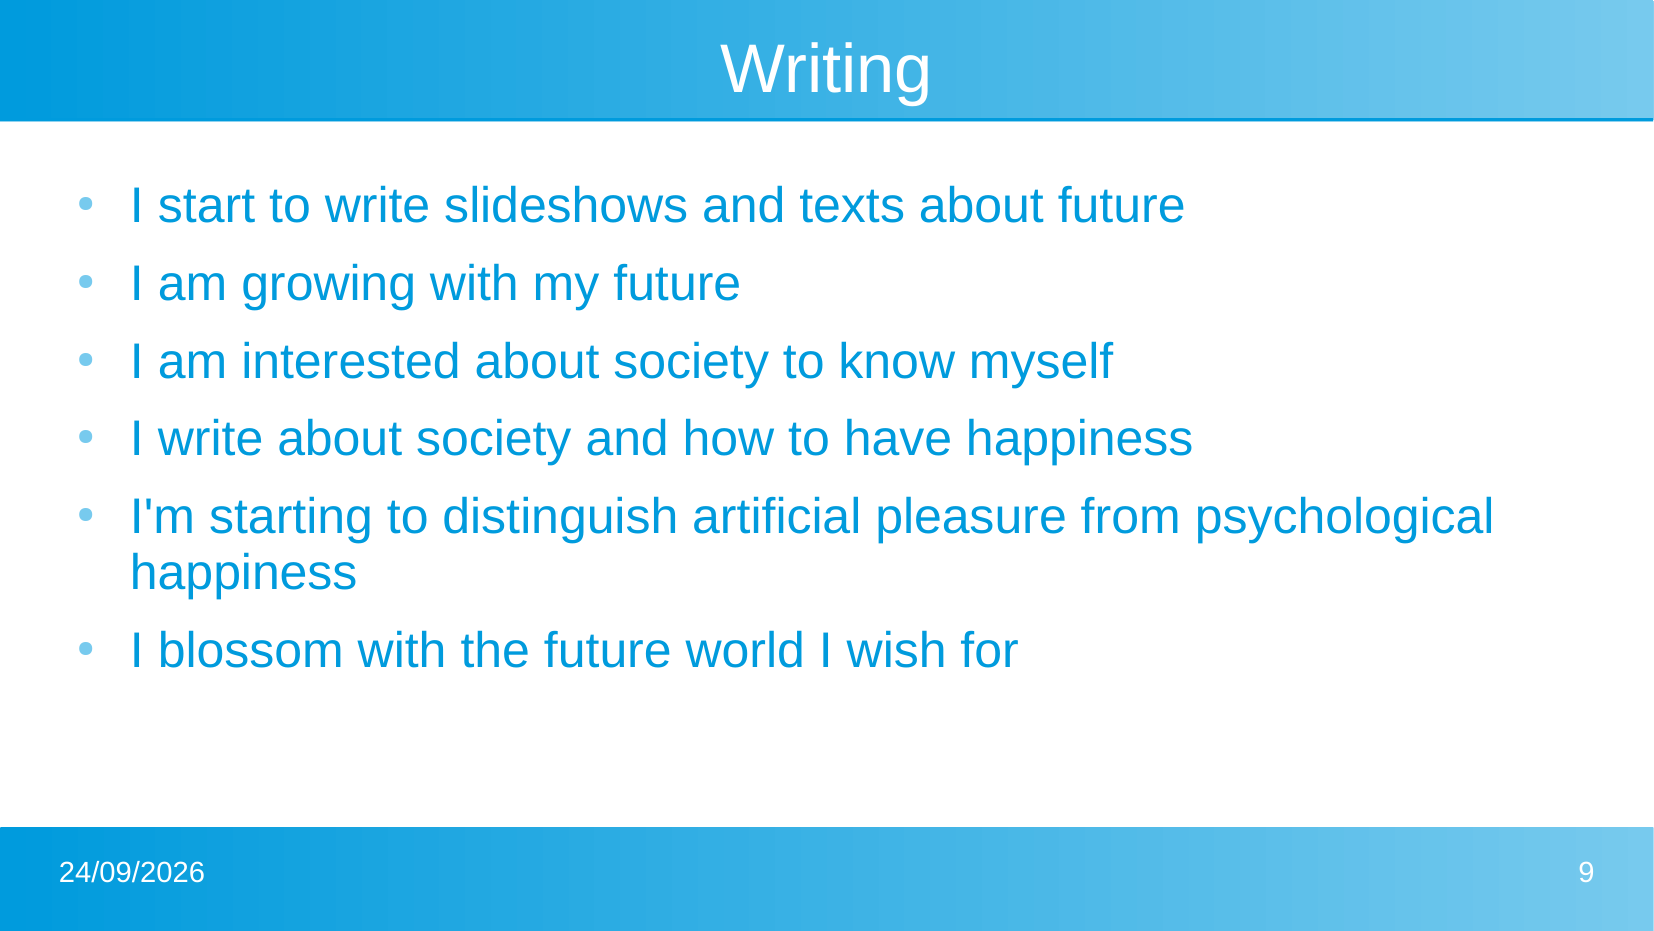

# Writing
I start to write slideshows and texts about future
I am growing with my future
I am interested about society to know myself
I write about society and how to have happiness
I'm starting to distinguish artificial pleasure from psychological happiness
I blossom with the future world I wish for
9